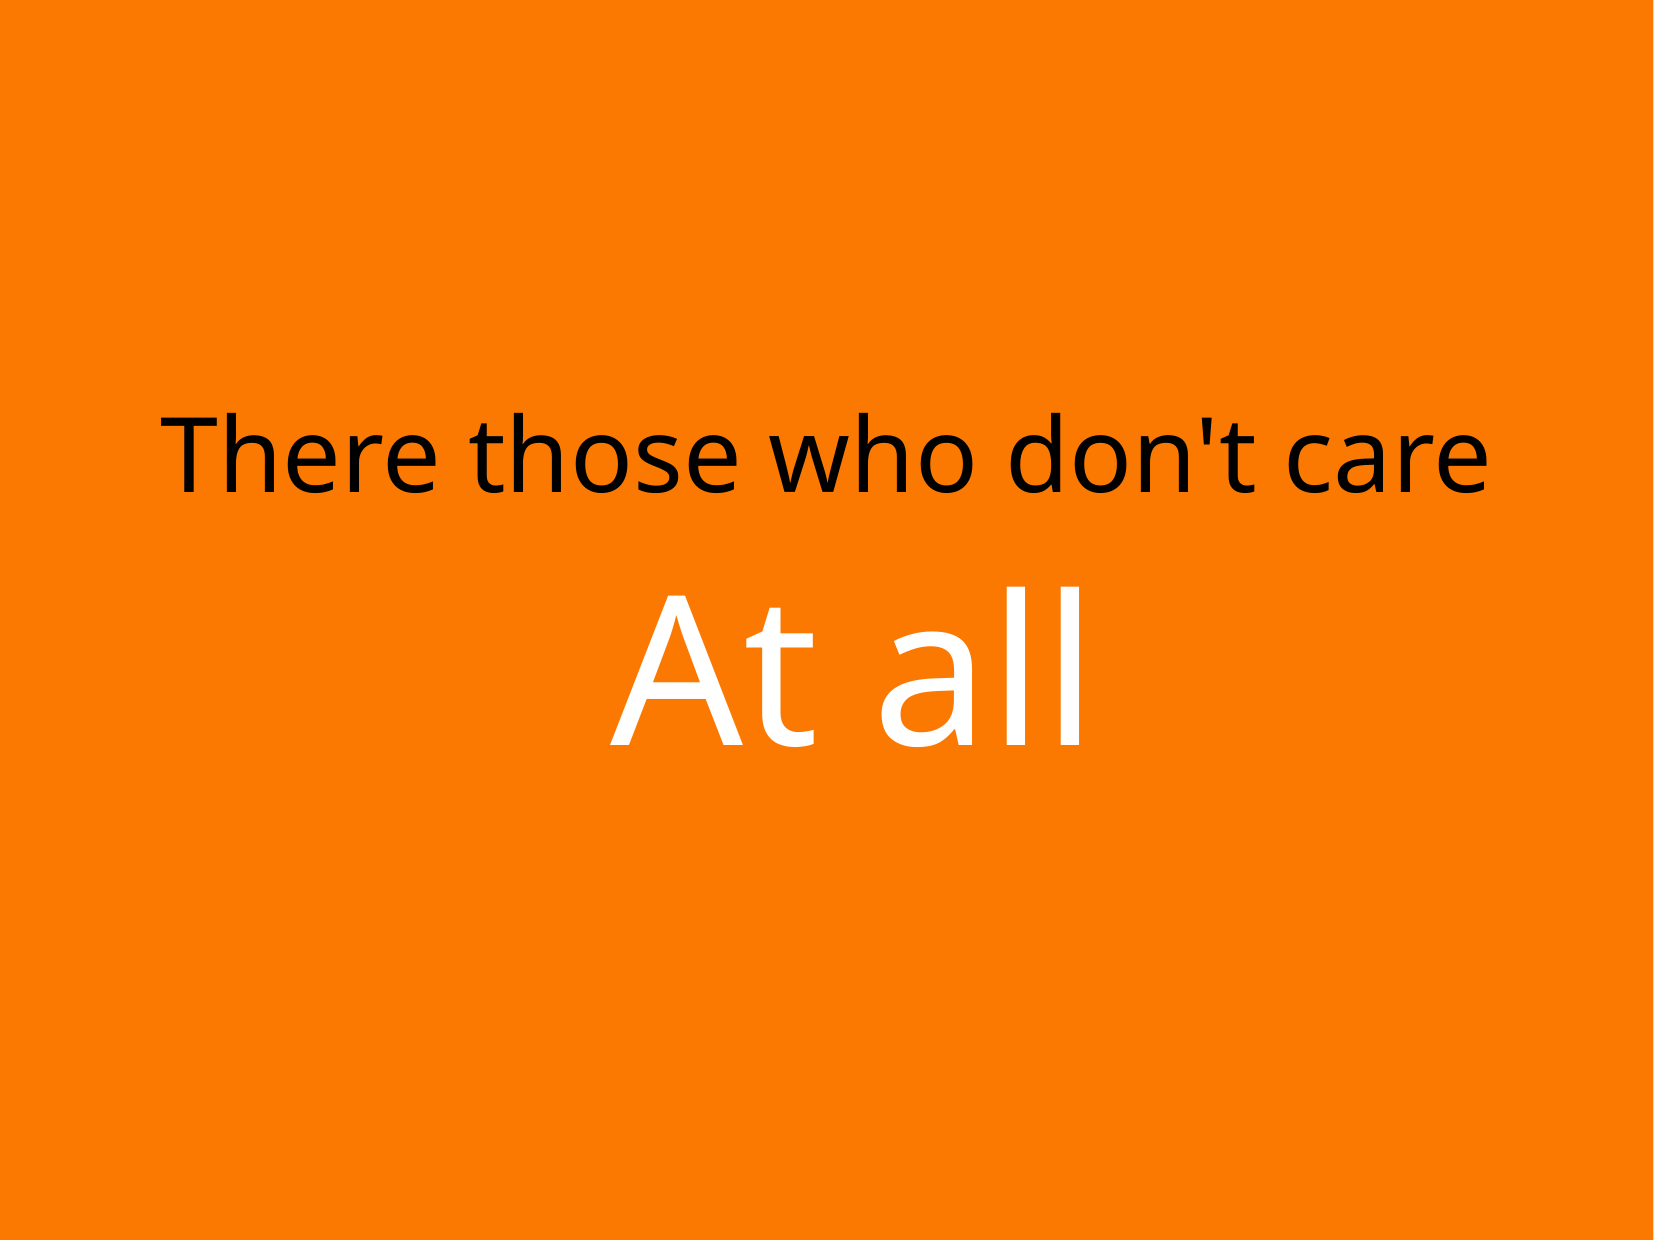

There those who don't care
 At all